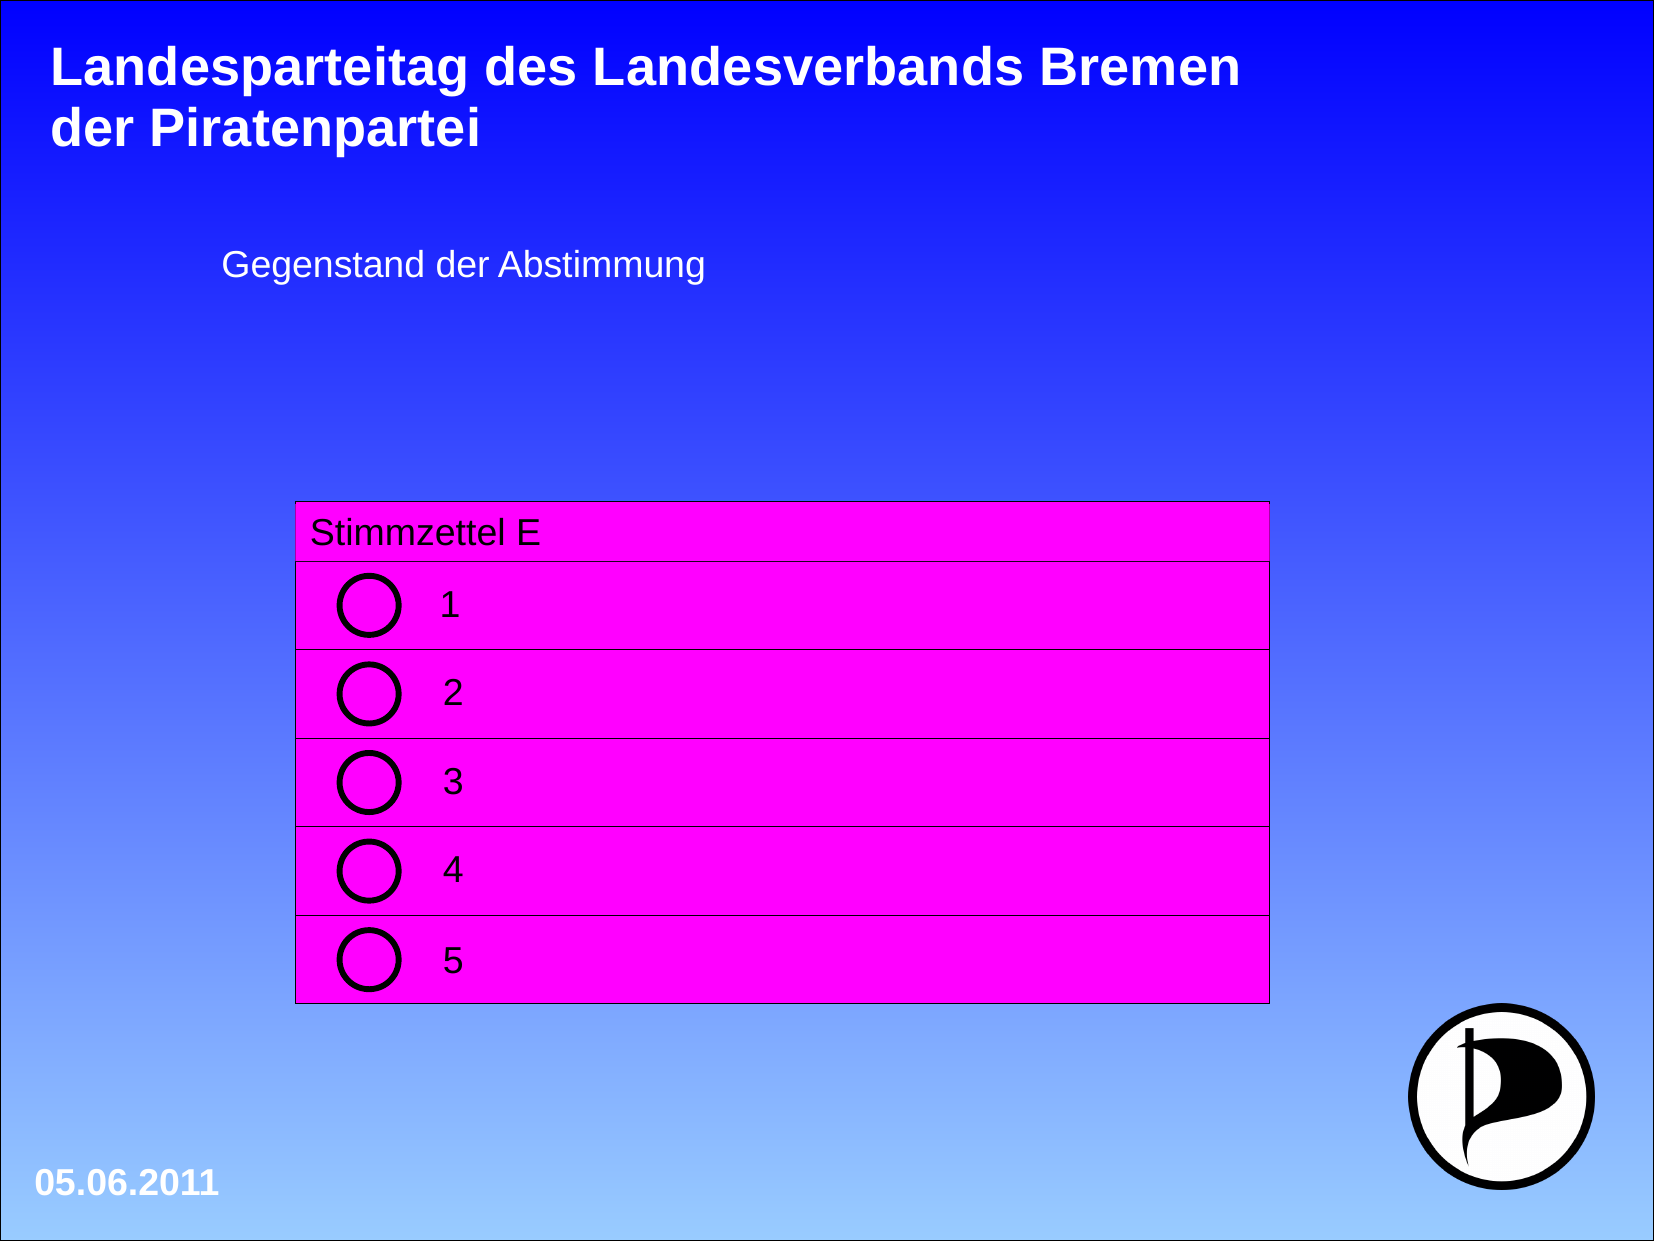

Gegenstand der Abstimmung
Stimmzettel E
1
2
3
4
5